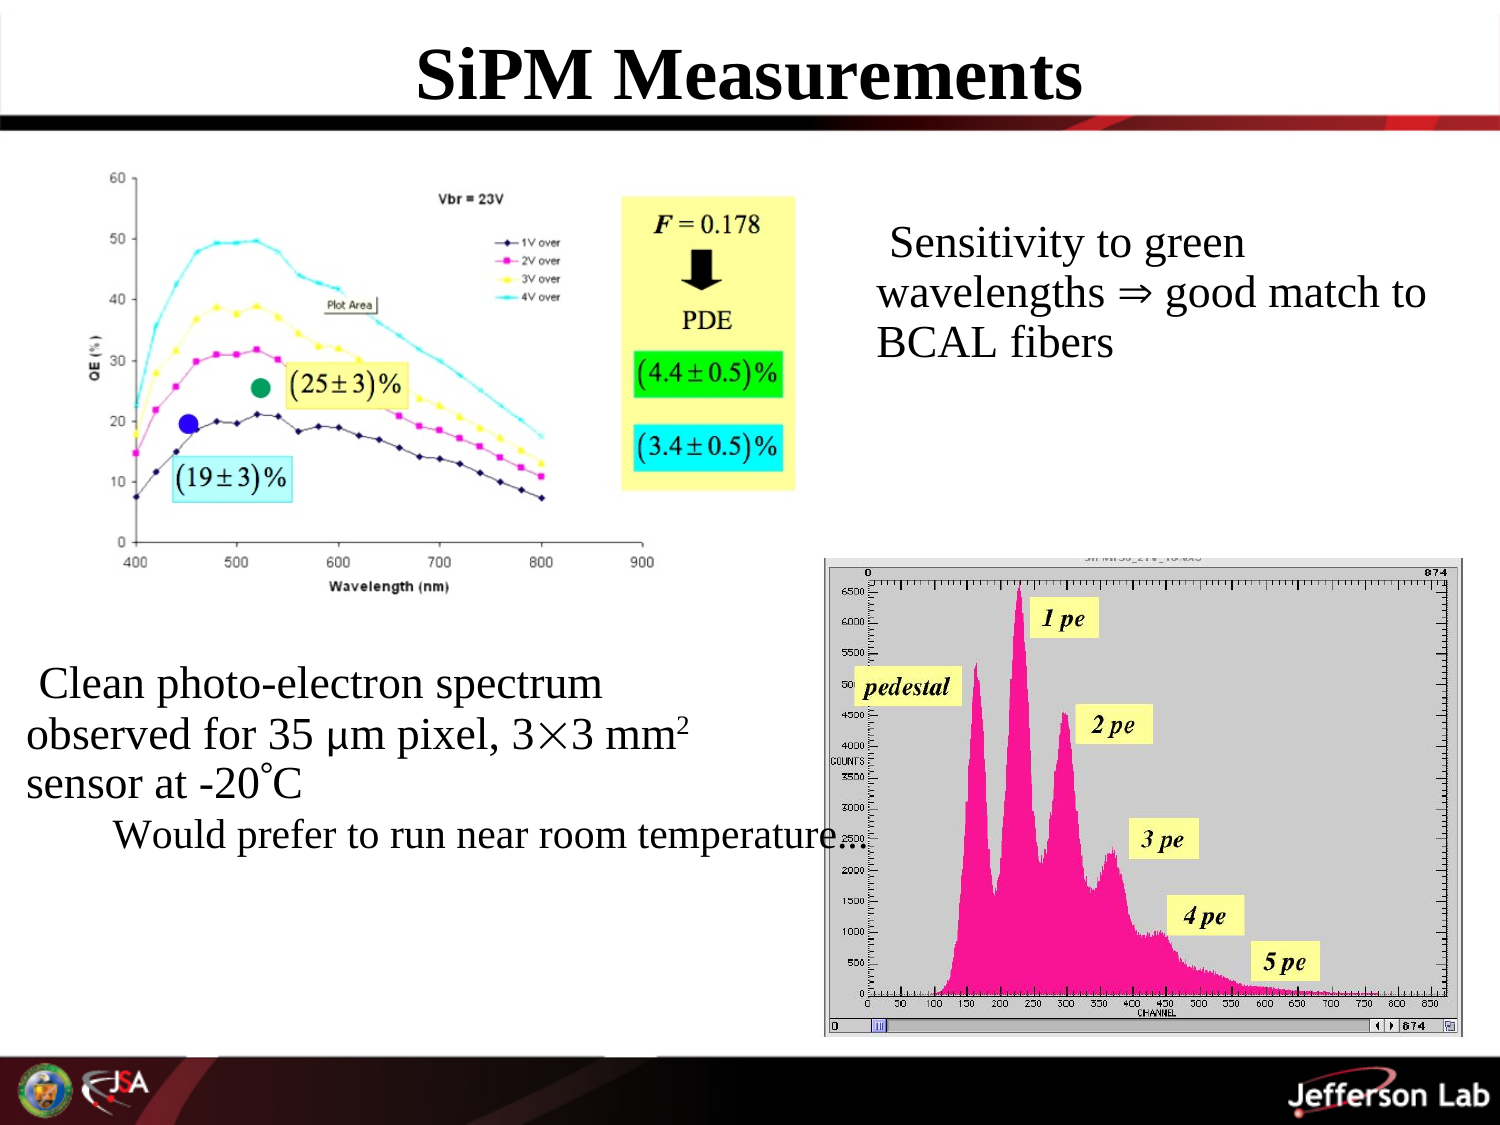

# SiPM Measurements
 Sensitivity to green wavelengths ⇒ good match to BCAL fibers
 Clean photo-electron spectrum
observed for 35 m pixel, 33 mm2
sensor at -20C
 Would prefer to run near room temperature...